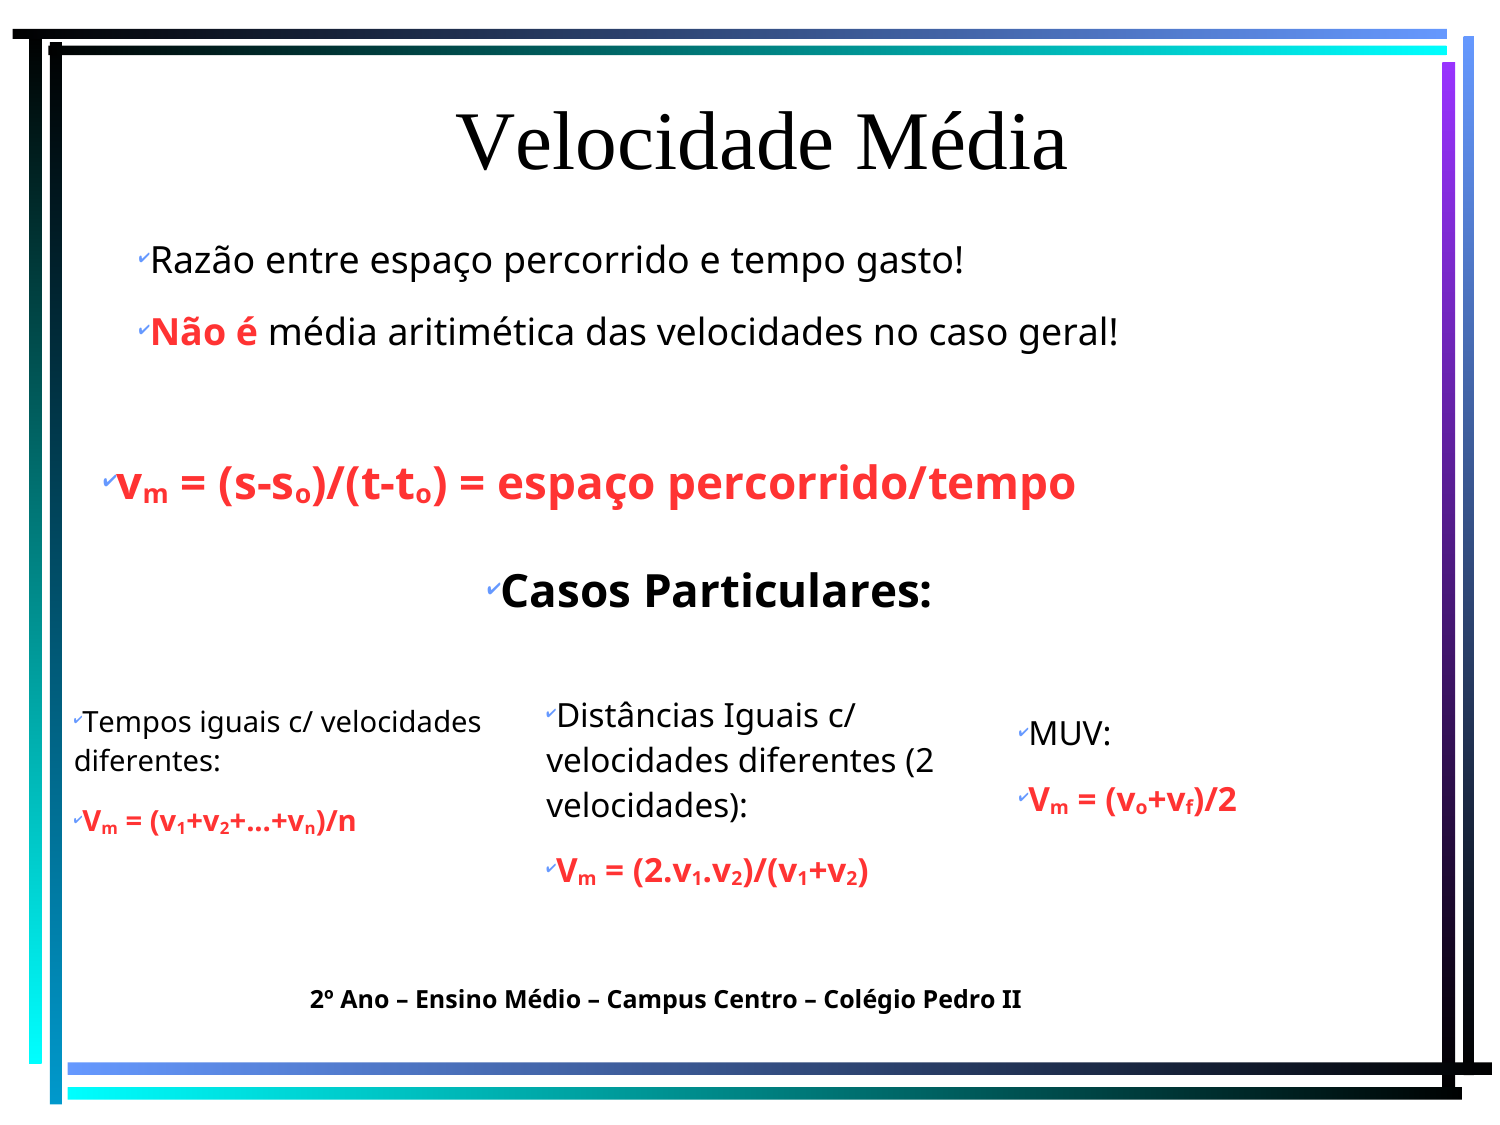

# Velocidade Média
Razão entre espaço percorrido e tempo gasto!
Não é média aritimética das velocidades no caso geral!
vm = (s-so)/(t-to) = espaço percorrido/tempo
Casos Particulares:
Distâncias Iguais c/ velocidades diferentes (2 velocidades):
Vm = (2.v1.v2)/(v1+v2)
Tempos iguais c/ velocidades diferentes:
Vm = (v1+v2+...+vn)/n
MUV:
Vm = (vo+vf)/2
2º Ano – Ensino Médio – Campus Centro – Colégio Pedro II